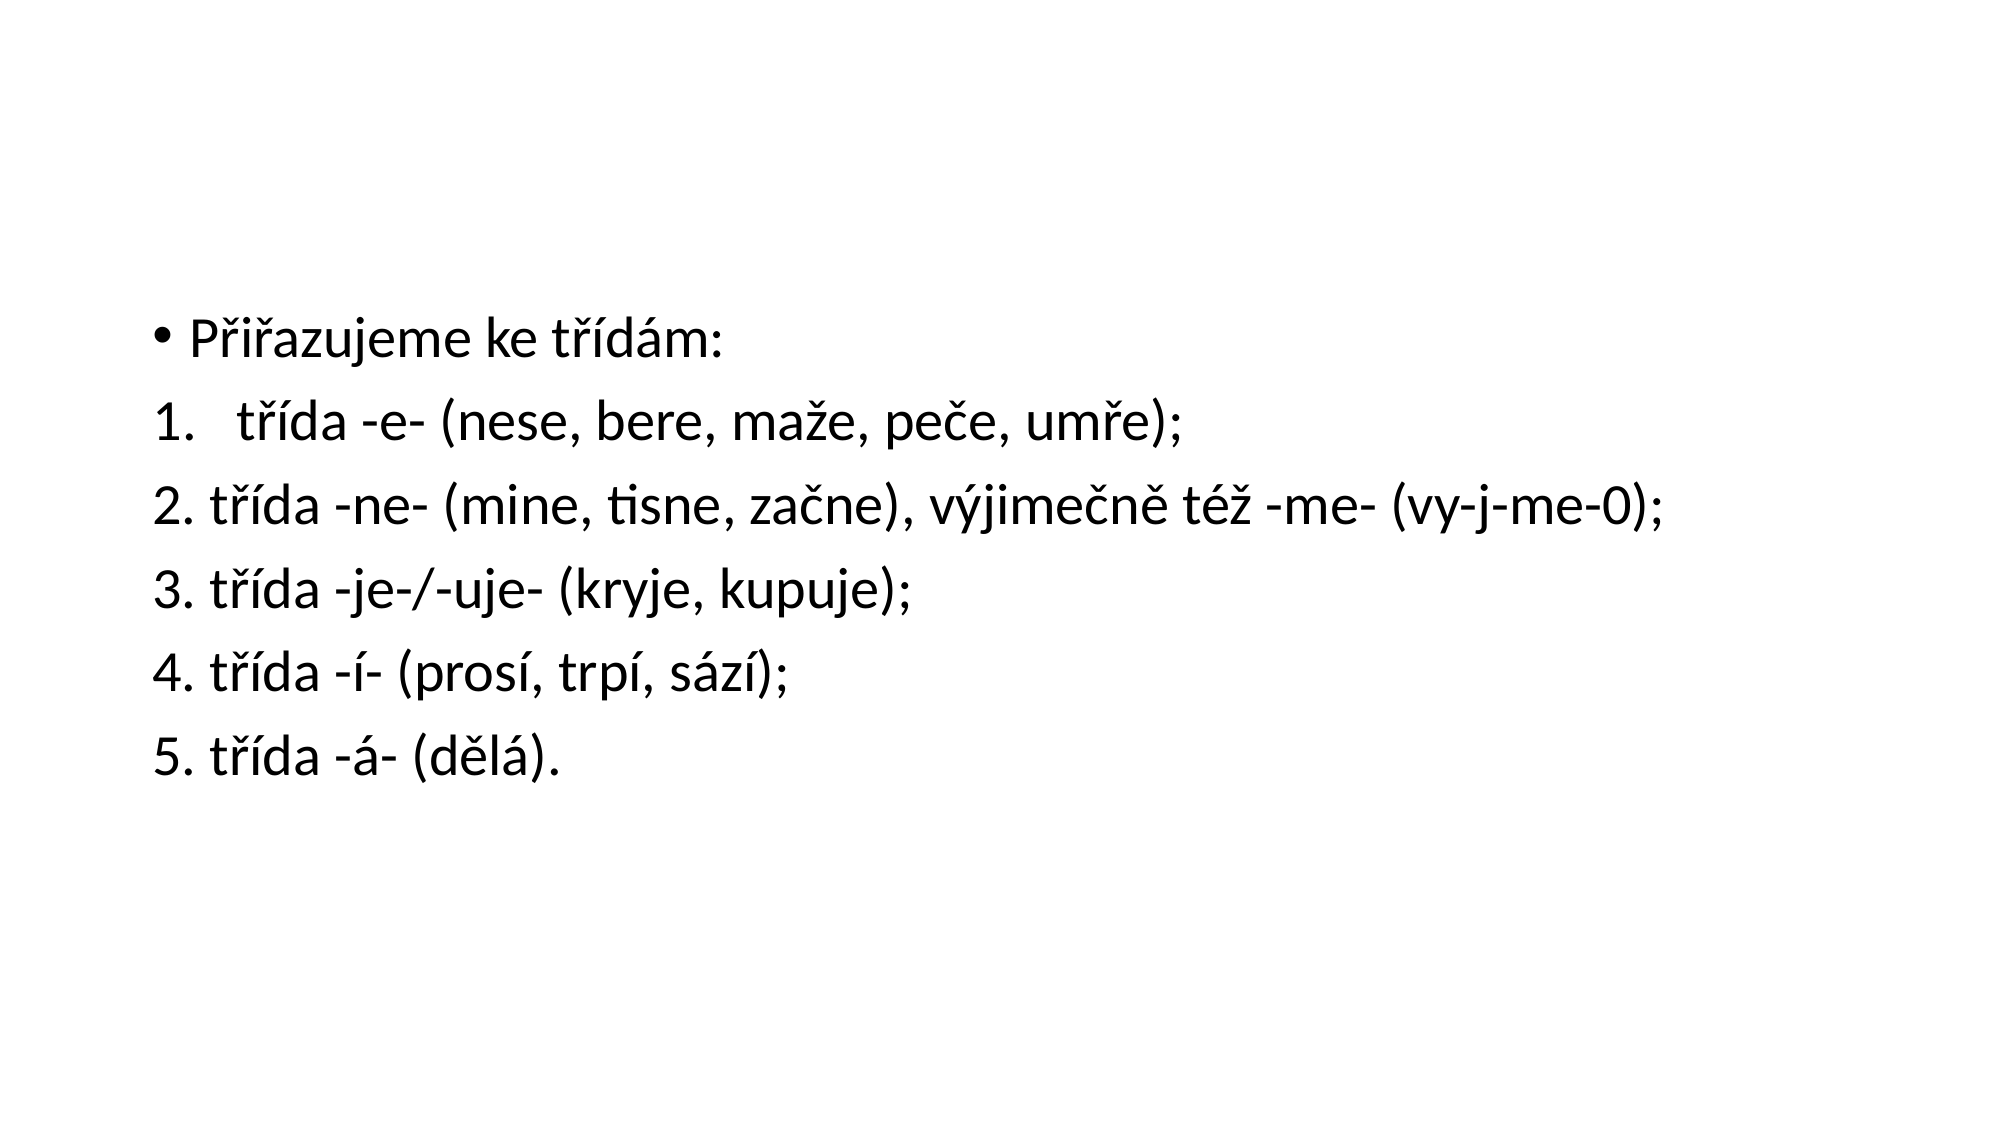

#
Přiřazujeme ke třídám:
třída -e- (nese, bere, maže, peče, umře);
2. třída -ne- (mine, tisne, začne), výjimečně též -me- (vy-j-me-0);
3. třída -je-/-uje- (kryje, kupuje);
4. třída -í- (prosí, trpí, sází);
5. třída -á- (dělá).